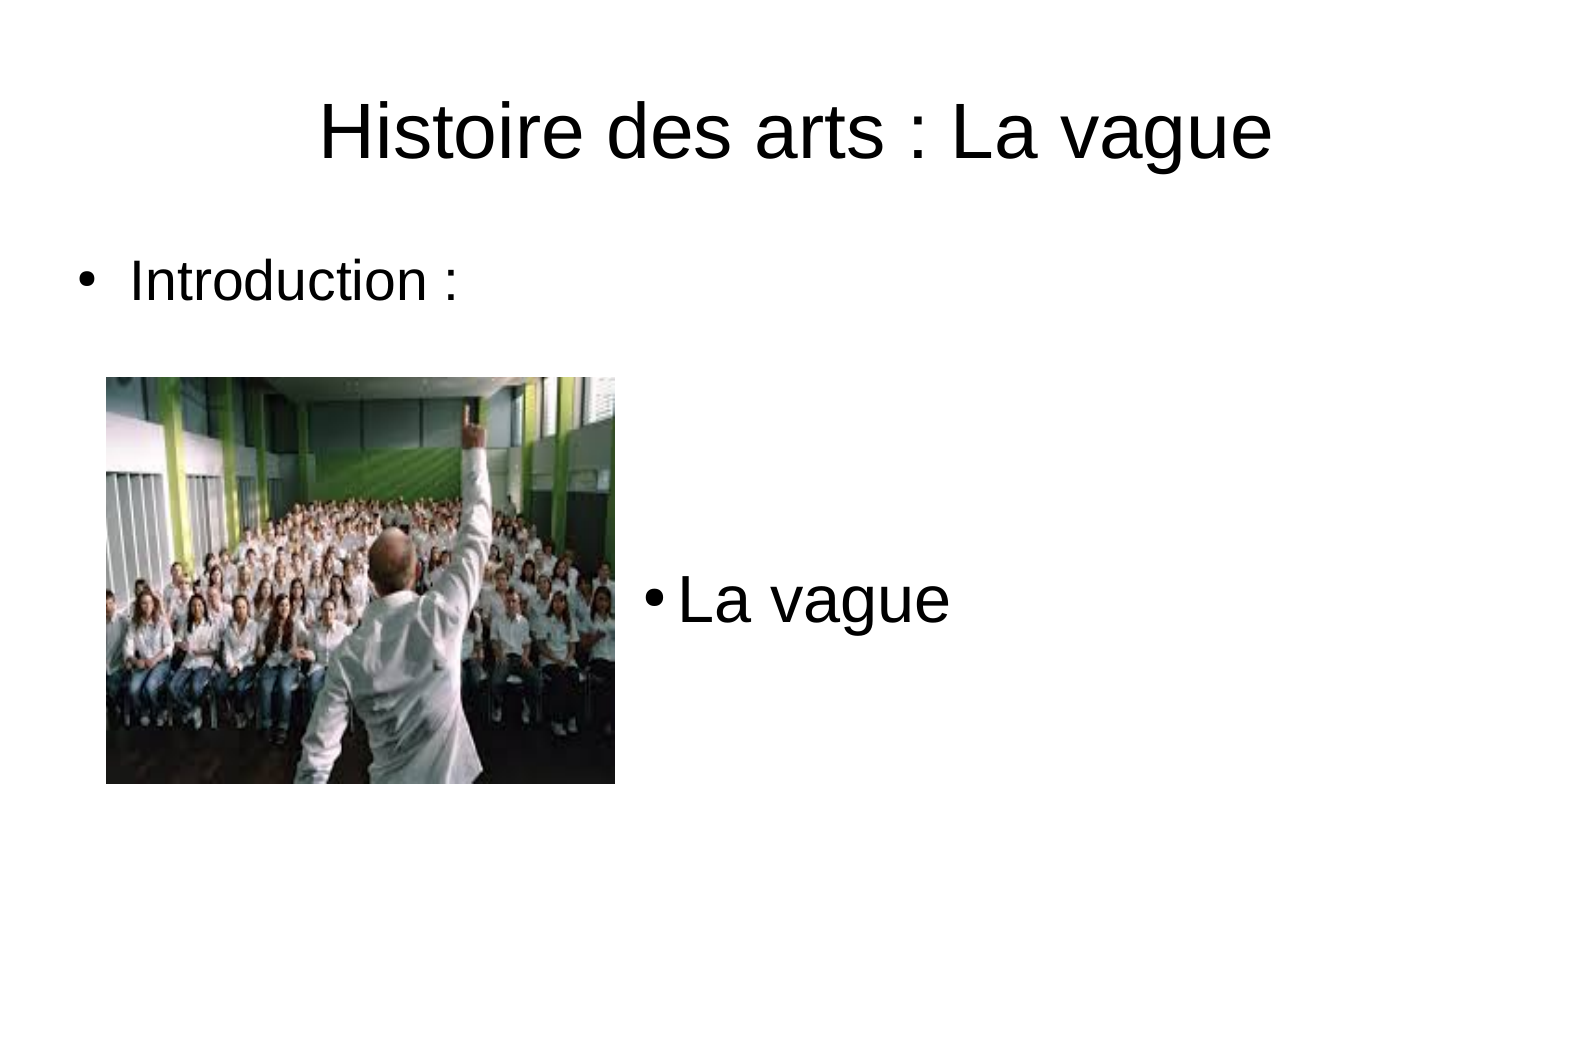

# Histoire des arts : La vague
Introduction :
La vague